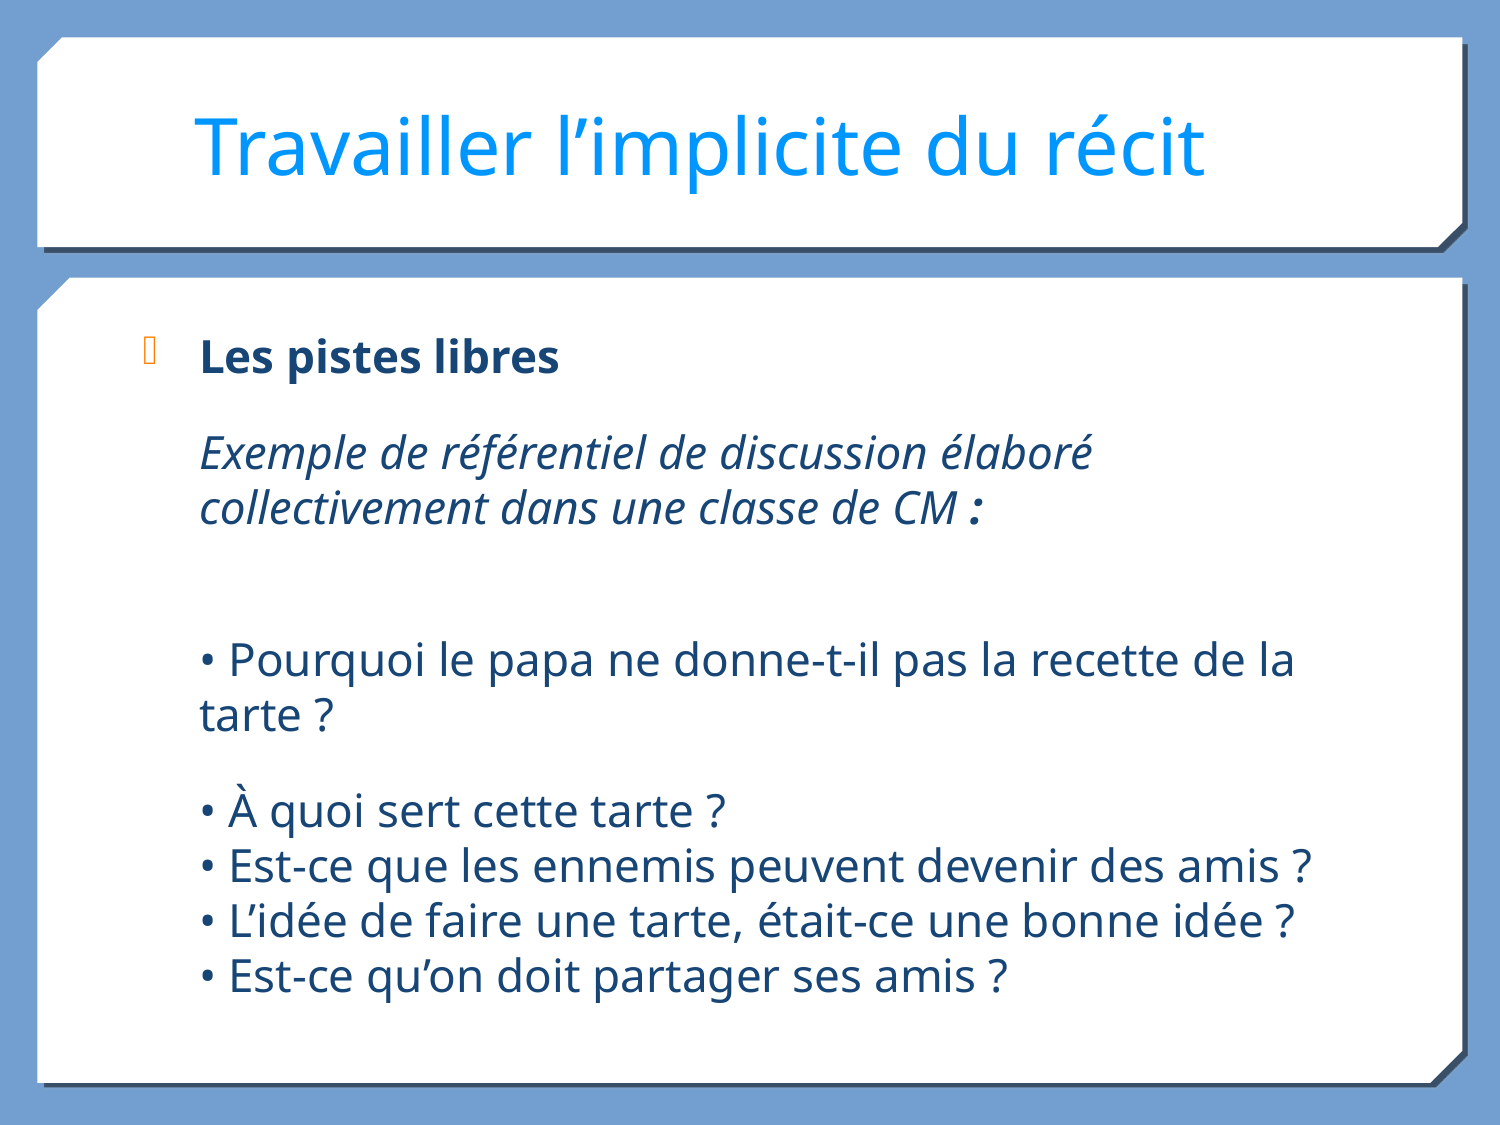

#
Travailler l’implicite du récit
Les pistes libres
Exemple de référentiel de discussion élaboré collectivement dans une classe de CM :
• Pourquoi le papa ne donne-t-il pas la recette de la tarte ?
• À quoi sert cette tarte ?
• Est-ce que les ennemis peuvent devenir des amis ?
• L’idée de faire une tarte, était-ce une bonne idée ?
• Est-ce qu’on doit partager ses amis ?